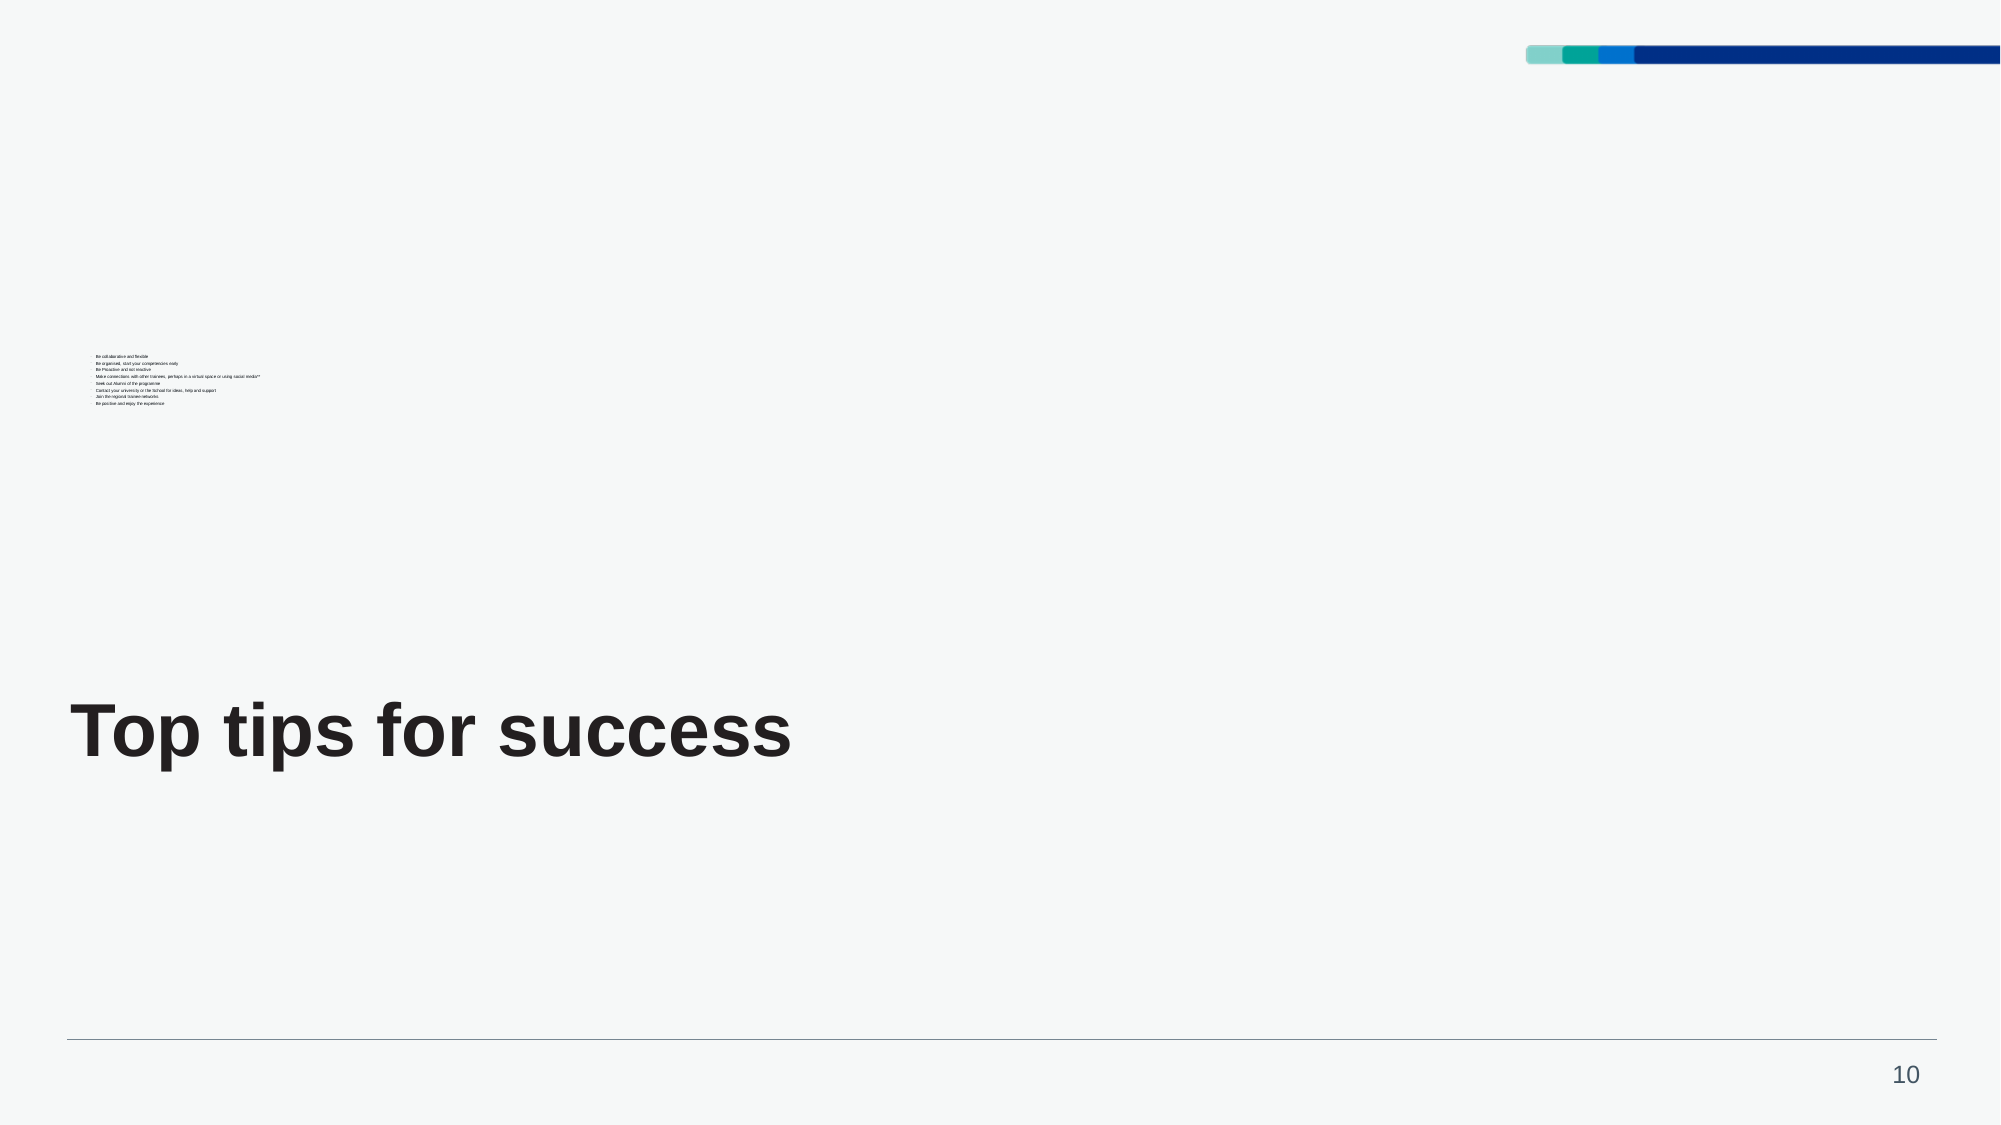

# Be collaborative and flexible
Be organised, start your competencies early
Be Proactive and not reactive
Make connections with other trainees, perhaps in a virtual space or using social media**
Seek out Alumni of the programme
Contact your university or the School for ideas, help and support
Join the regional trainee networks
Be positive and enjoy the experience
Top tips for success